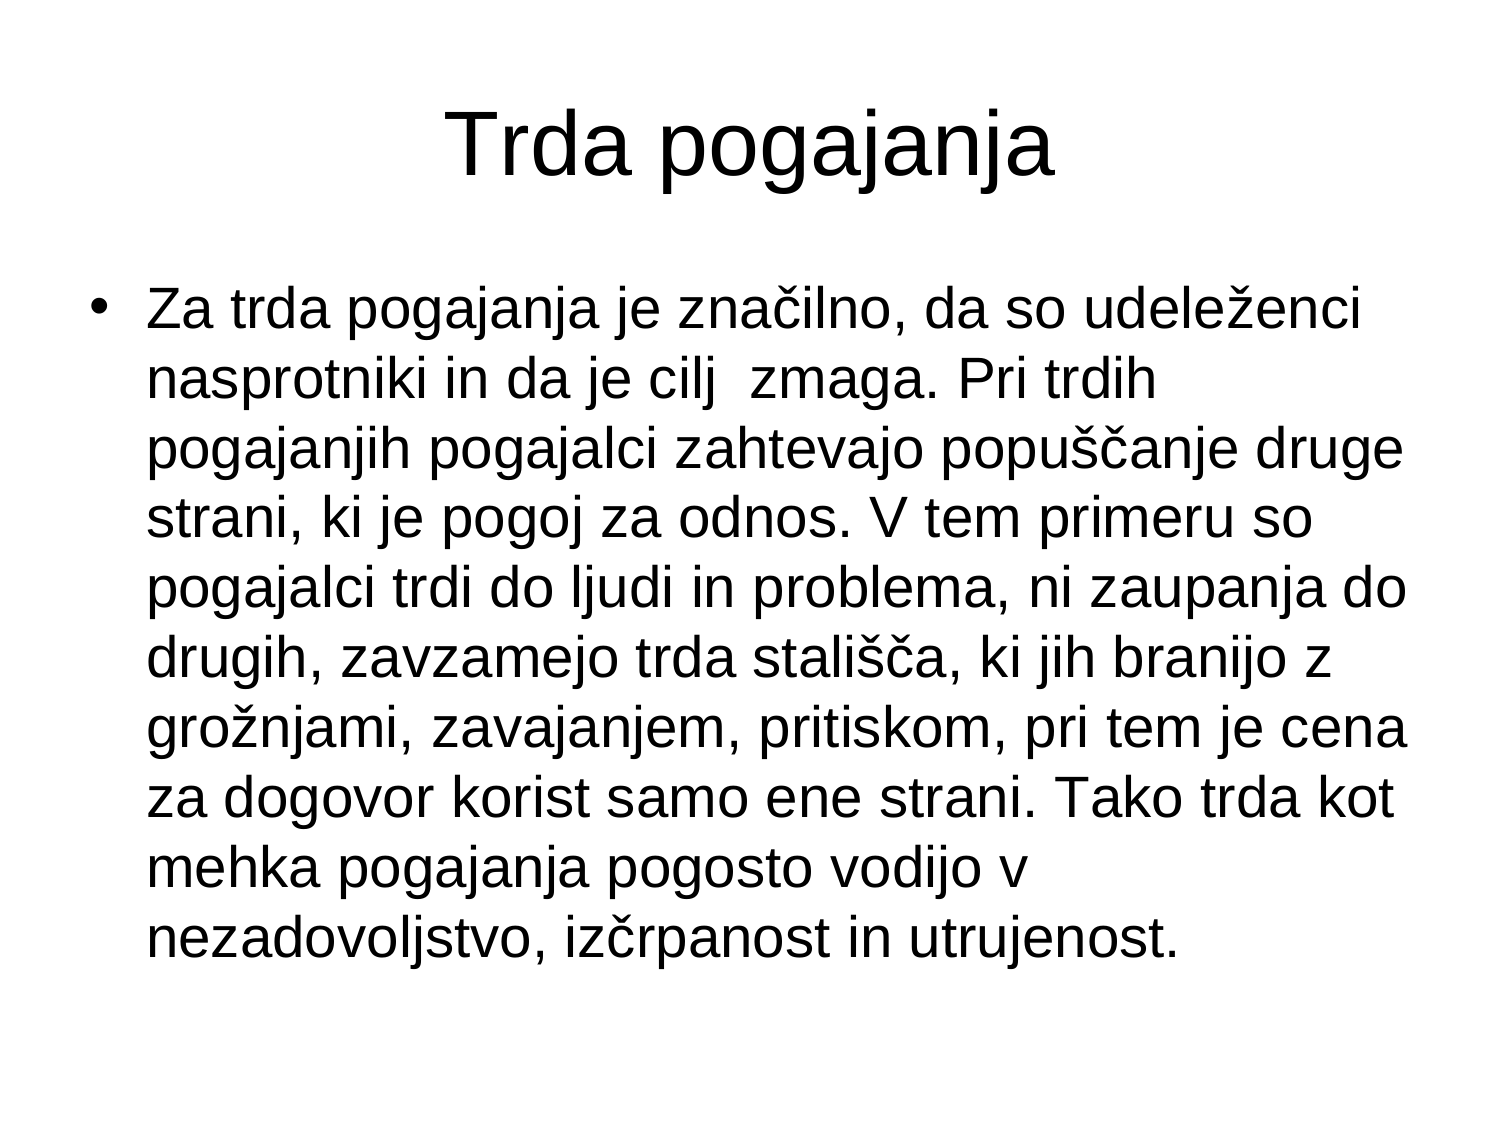

# Trda pogajanja
Za trda pogajanja je značilno, da so udeleženci nasprotniki in da je cilj zmaga. Pri trdih pogajanjih pogajalci zahtevajo popuščanje druge strani, ki je pogoj za odnos. V tem primeru so pogajalci trdi do ljudi in problema, ni zaupanja do drugih, zavzamejo trda stališča, ki jih branijo z grožnjami, zavajanjem, pritiskom, pri tem je cena za dogovor korist samo ene strani. Tako trda kot mehka pogajanja pogosto vodijo v nezadovoljstvo, izčrpanost in utrujenost.